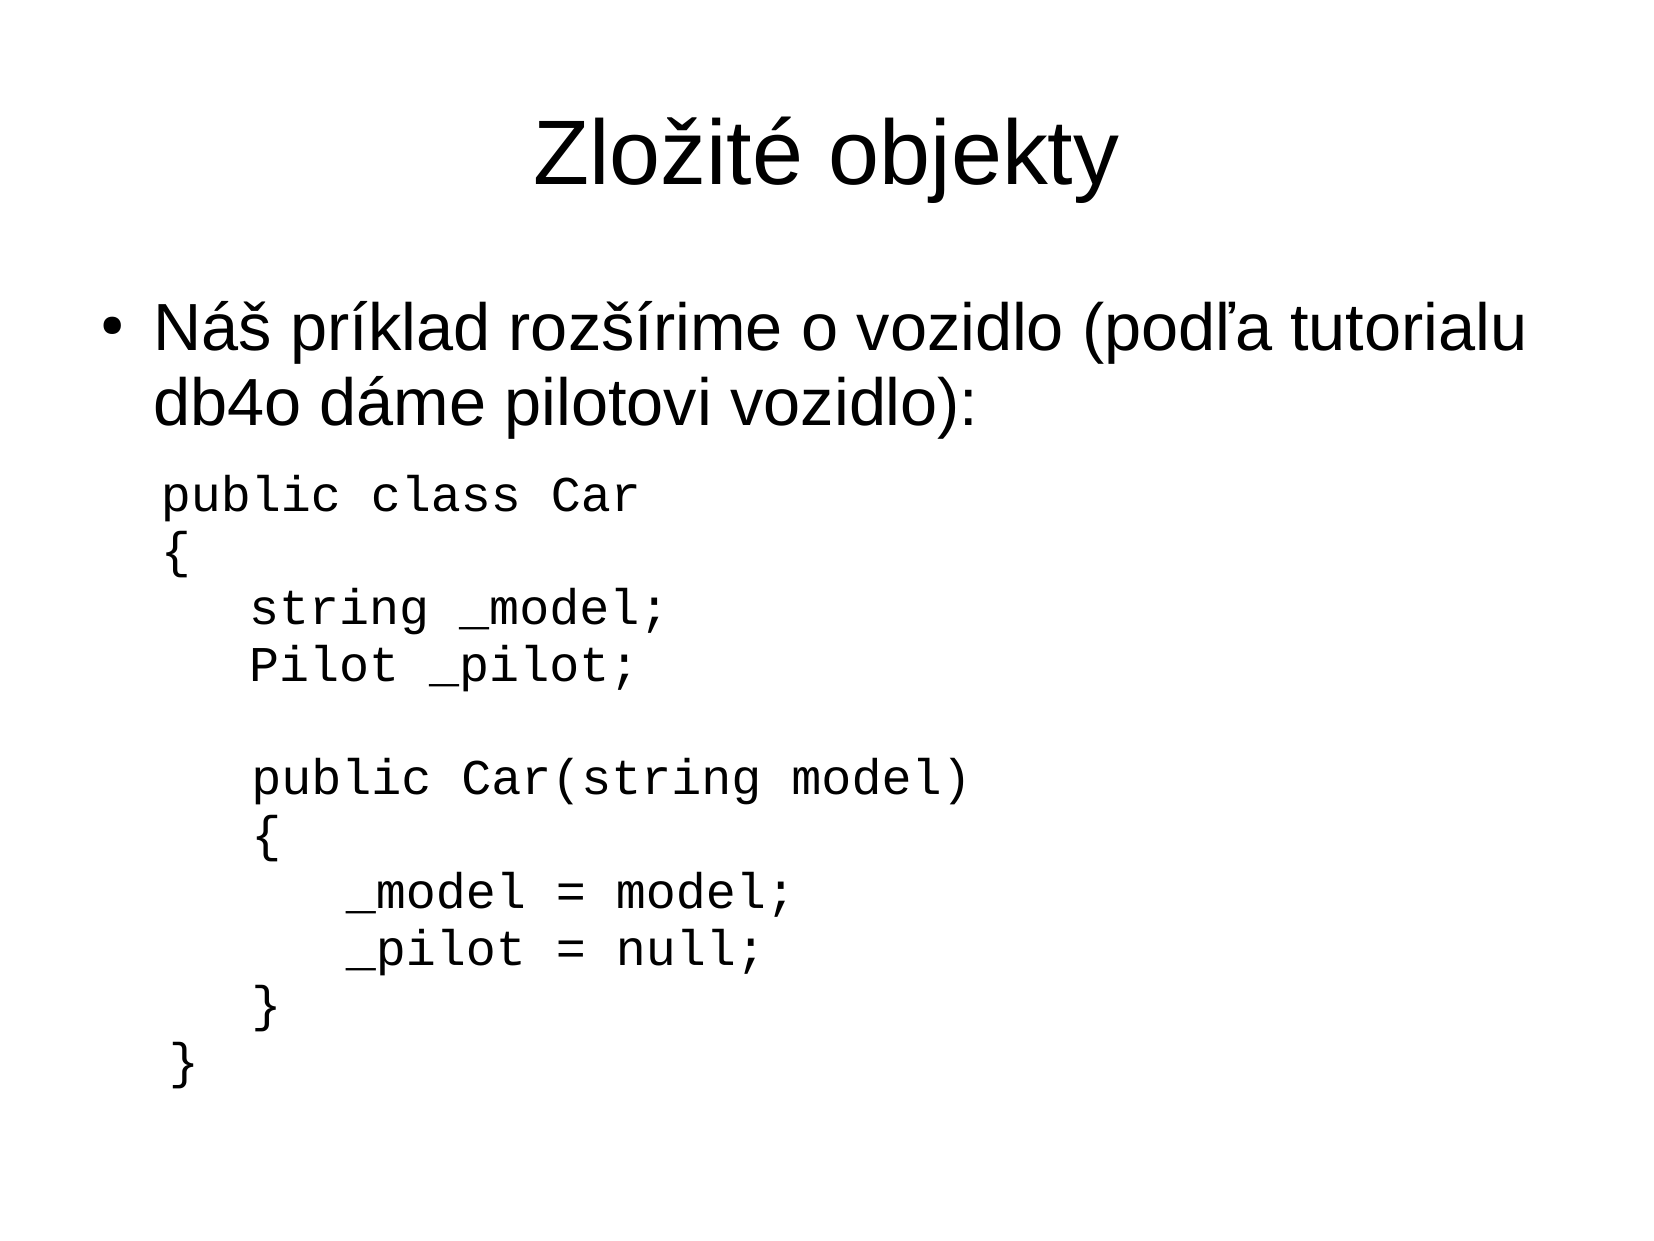

# Zložité objekty
Náš príklad rozšírime o vozidlo (podľa tutorialu db4o dáme pilotovi vozidlo):
public class Car
{
string _model;
Pilot _pilot;
public Car(string model)
{
_model = model;
_pilot = null;
}
}